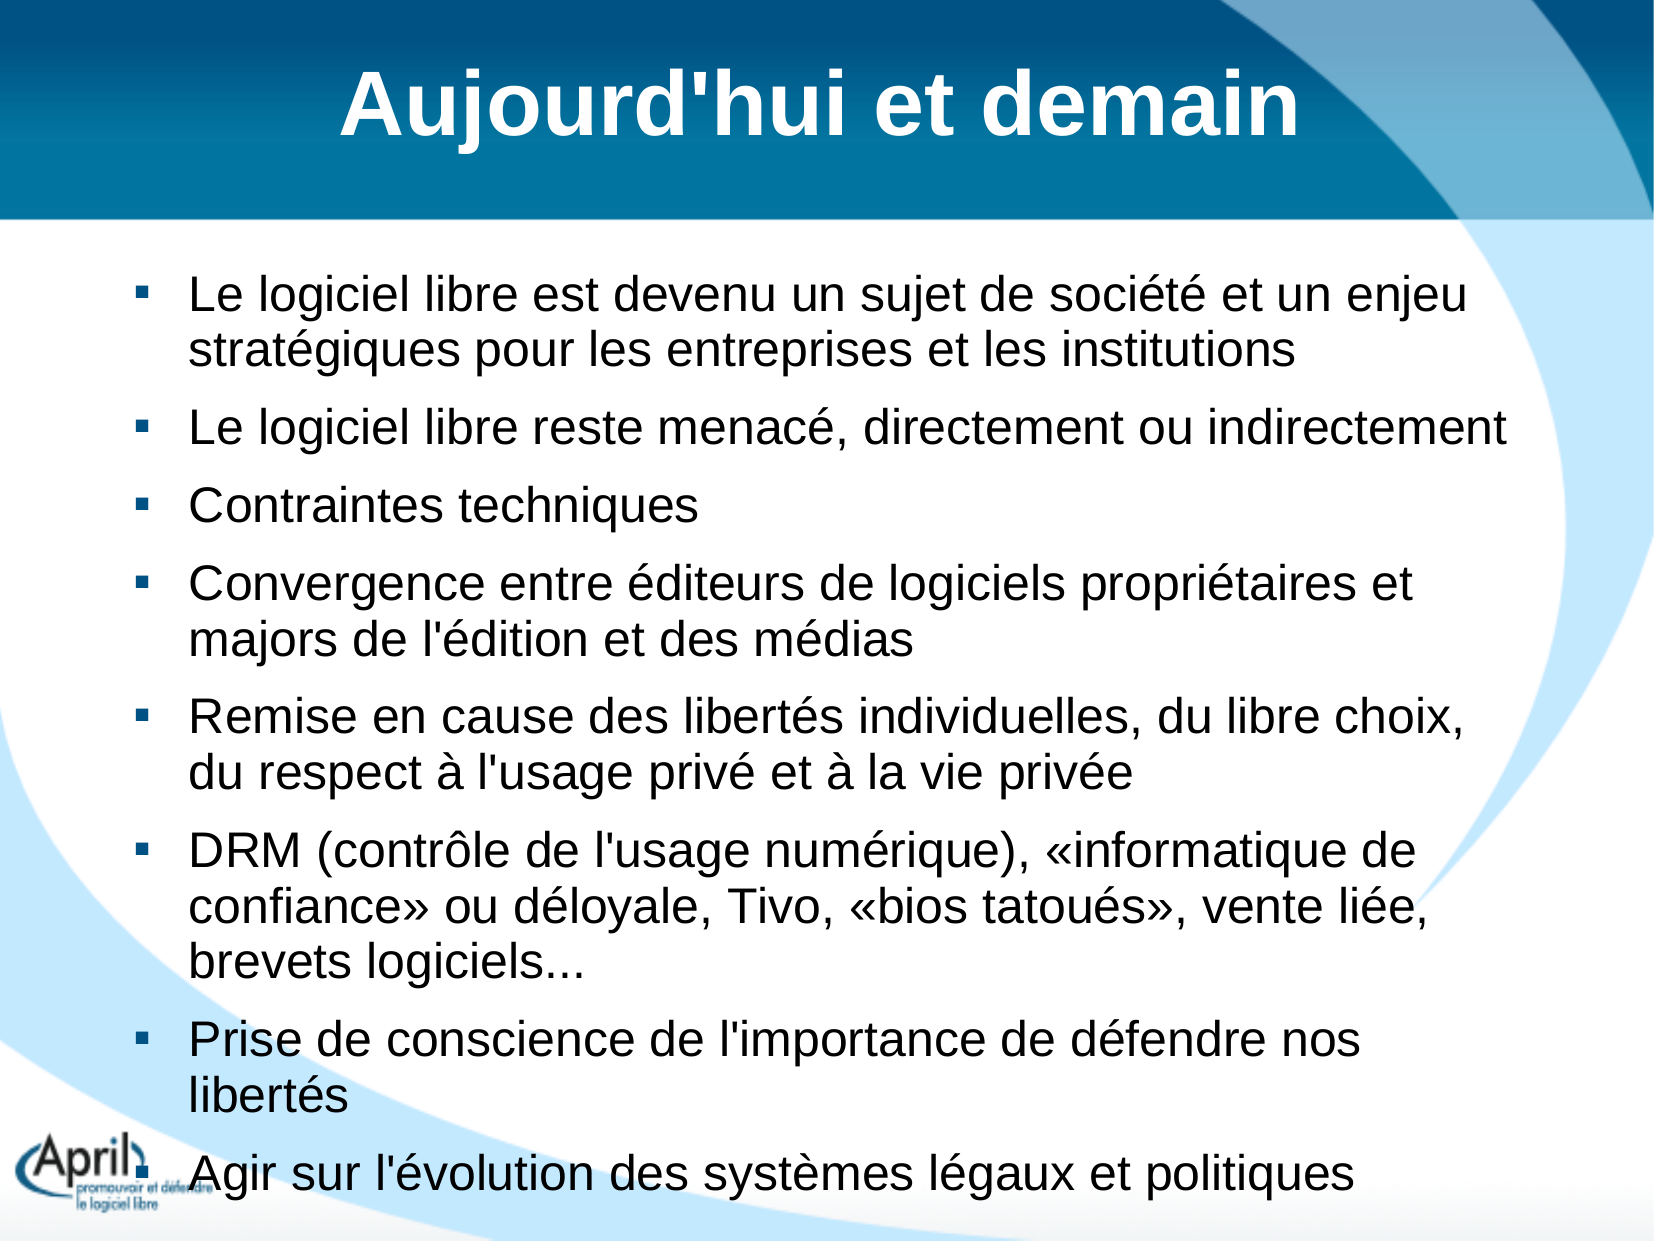

# Aujourd'hui et demain
Le logiciel libre est devenu un sujet de société et un enjeu stratégiques pour les entreprises et les institutions
Le logiciel libre reste menacé, directement ou indirectement
Contraintes techniques
Convergence entre éditeurs de logiciels propriétaires et majors de l'édition et des médias
Remise en cause des libertés individuelles, du libre choix, du respect à l'usage privé et à la vie privée
DRM (contrôle de l'usage numérique), «informatique de confiance» ou déloyale, Tivo, «bios tatoués», vente liée, brevets logiciels...
Prise de conscience de l'importance de défendre nos libertés
Agir sur l'évolution des systèmes légaux et politiques